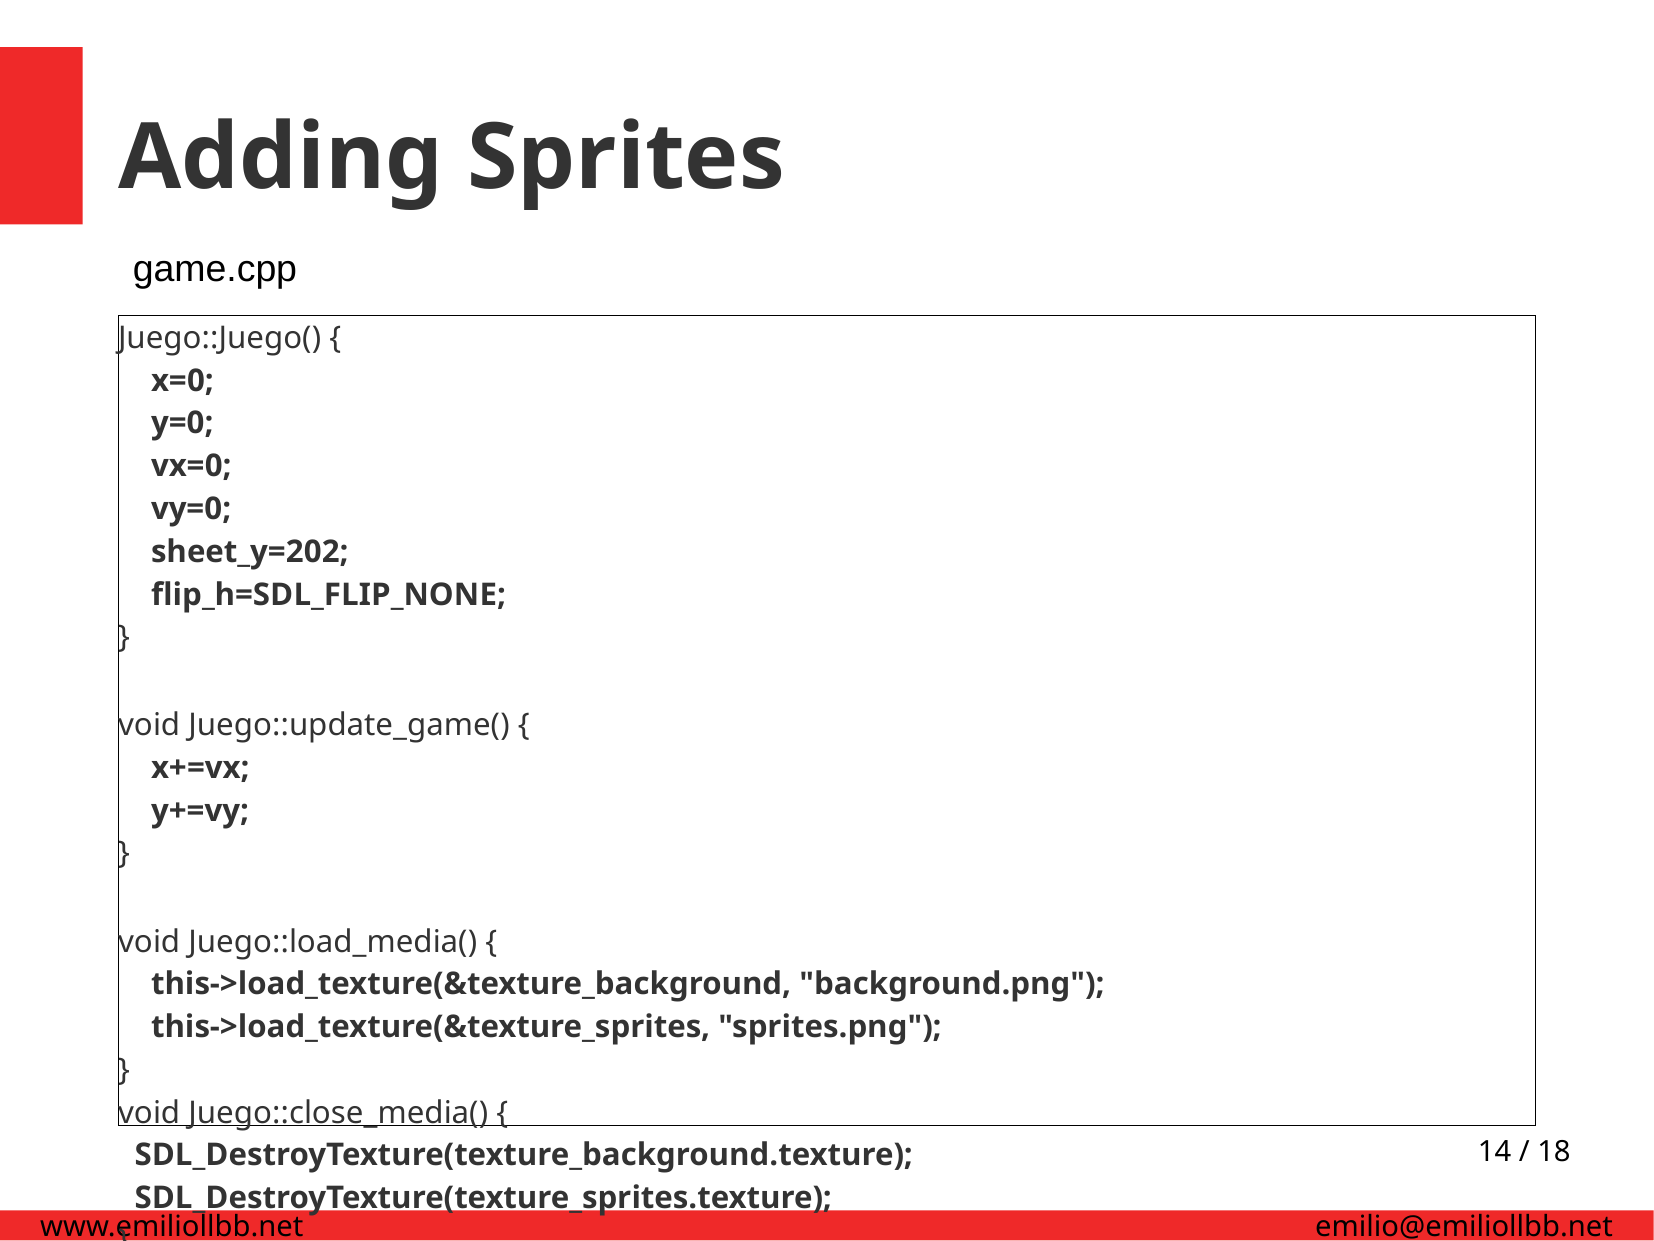

# Adding Sprites
game.cpp
Juego::Juego() {
 x=0;
 y=0;
 vx=0;
 vy=0;
 sheet_y=202;
 flip_h=SDL_FLIP_NONE;
}
void Juego::update_game() {
 x+=vx;
 y+=vy;
}
void Juego::load_media() {
 this->load_texture(&texture_background, "background.png");
 this->load_texture(&texture_sprites, "sprites.png");
}
void Juego::close_media() {
 SDL_DestroyTexture(texture_background.texture);
 SDL_DestroyTexture(texture_sprites.texture);
}
14